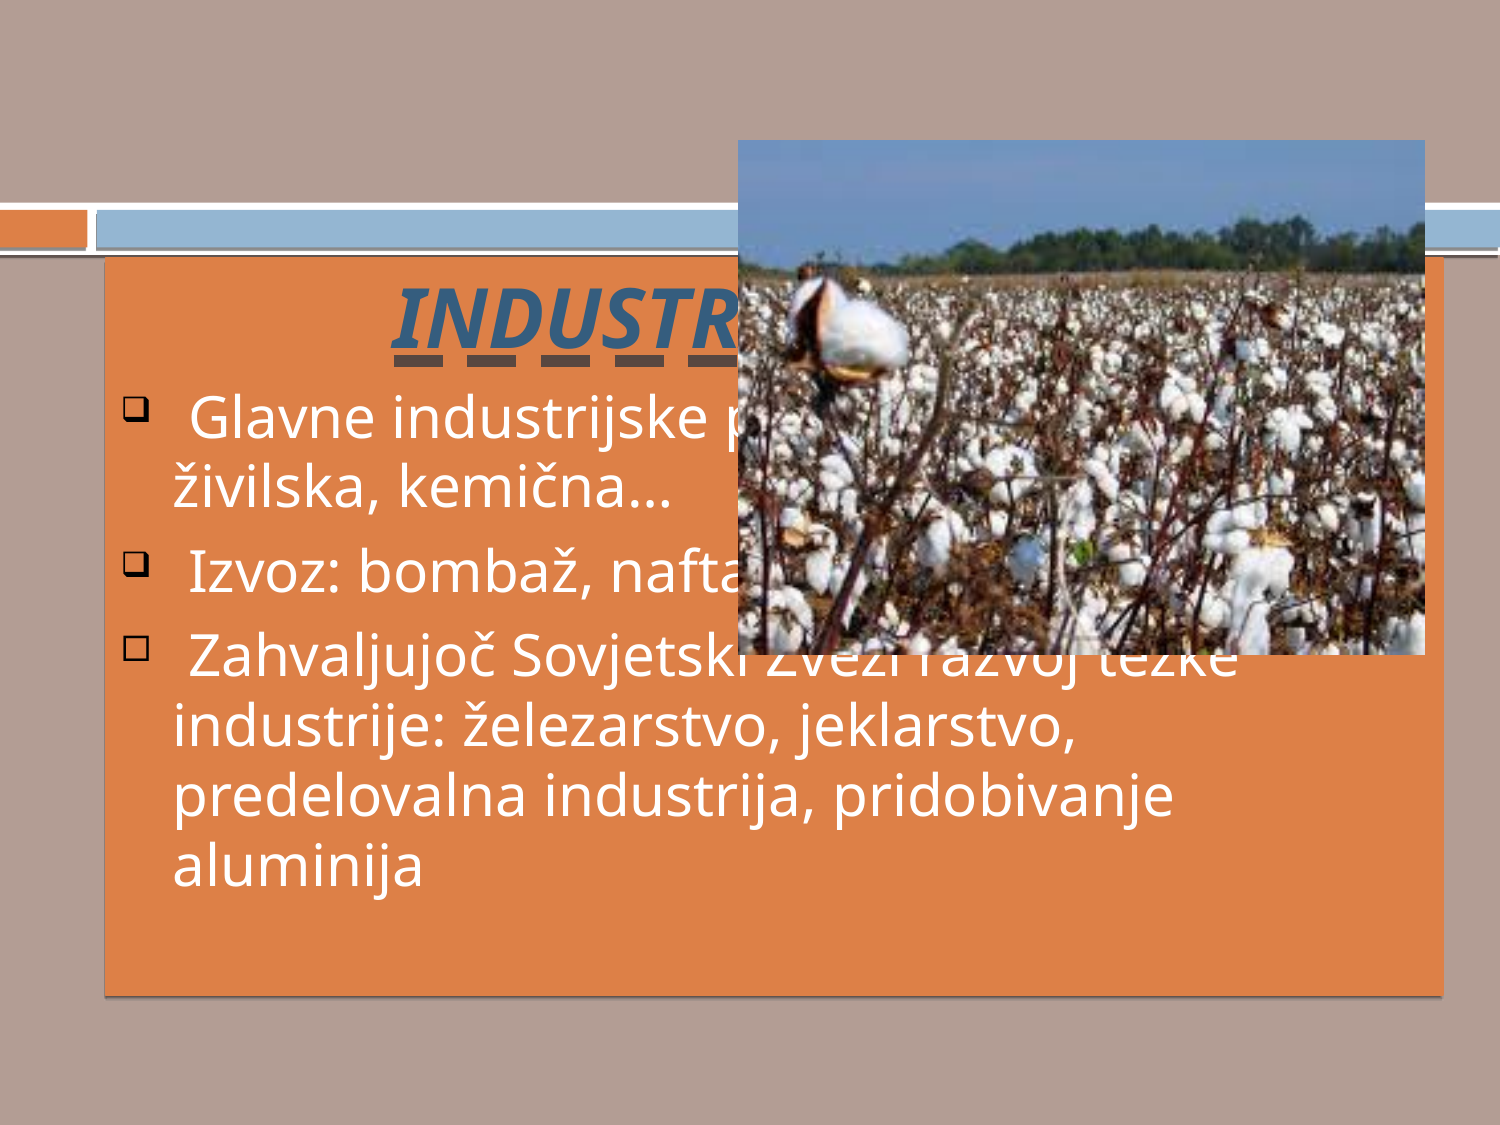

# INDUSTRIJA
 Glavne industrijske panoge: tekstilna, živilska, kemična…
 Izvoz: bombaž, nafta, naftni derivati, tekstil
 Zahvaljujoč Sovjetski Zvezi razvoj težke industrije: železarstvo, jeklarstvo, predelovalna industrija, pridobivanje aluminija